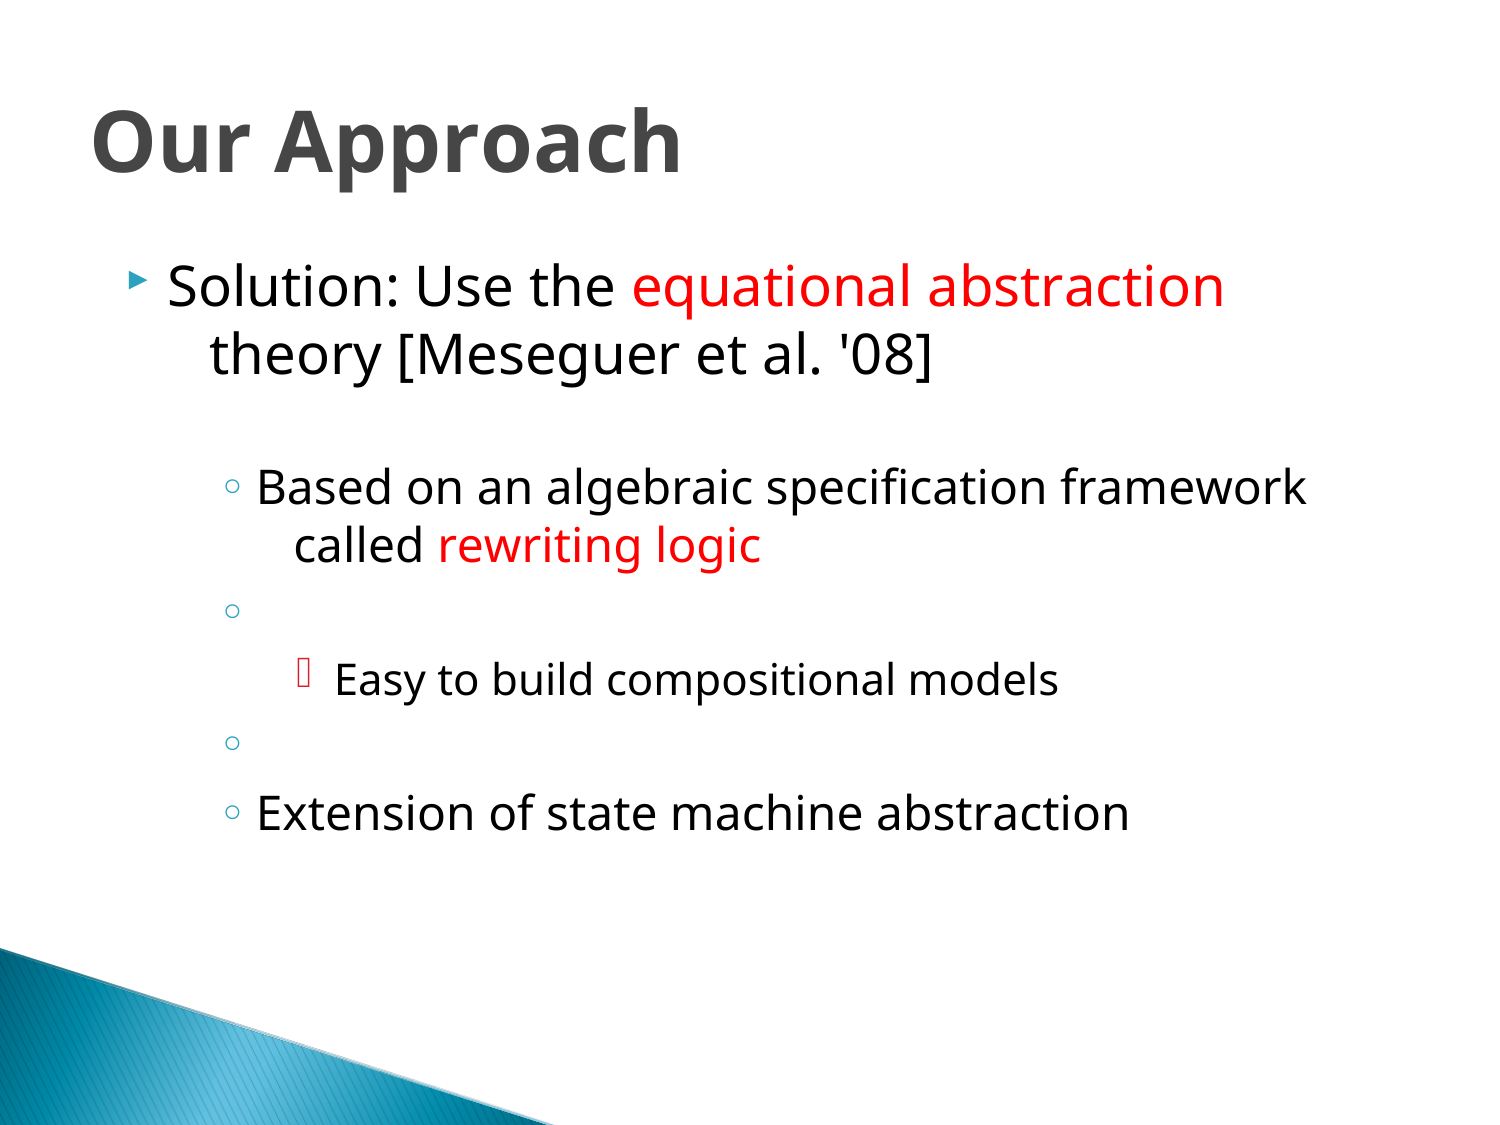

# Our Approach
Solution: Use the equational abstraction theory [Meseguer et al. '08]
Based on an algebraic specification framework called rewriting logic
Easy to build compositional models
Extension of state machine abstraction